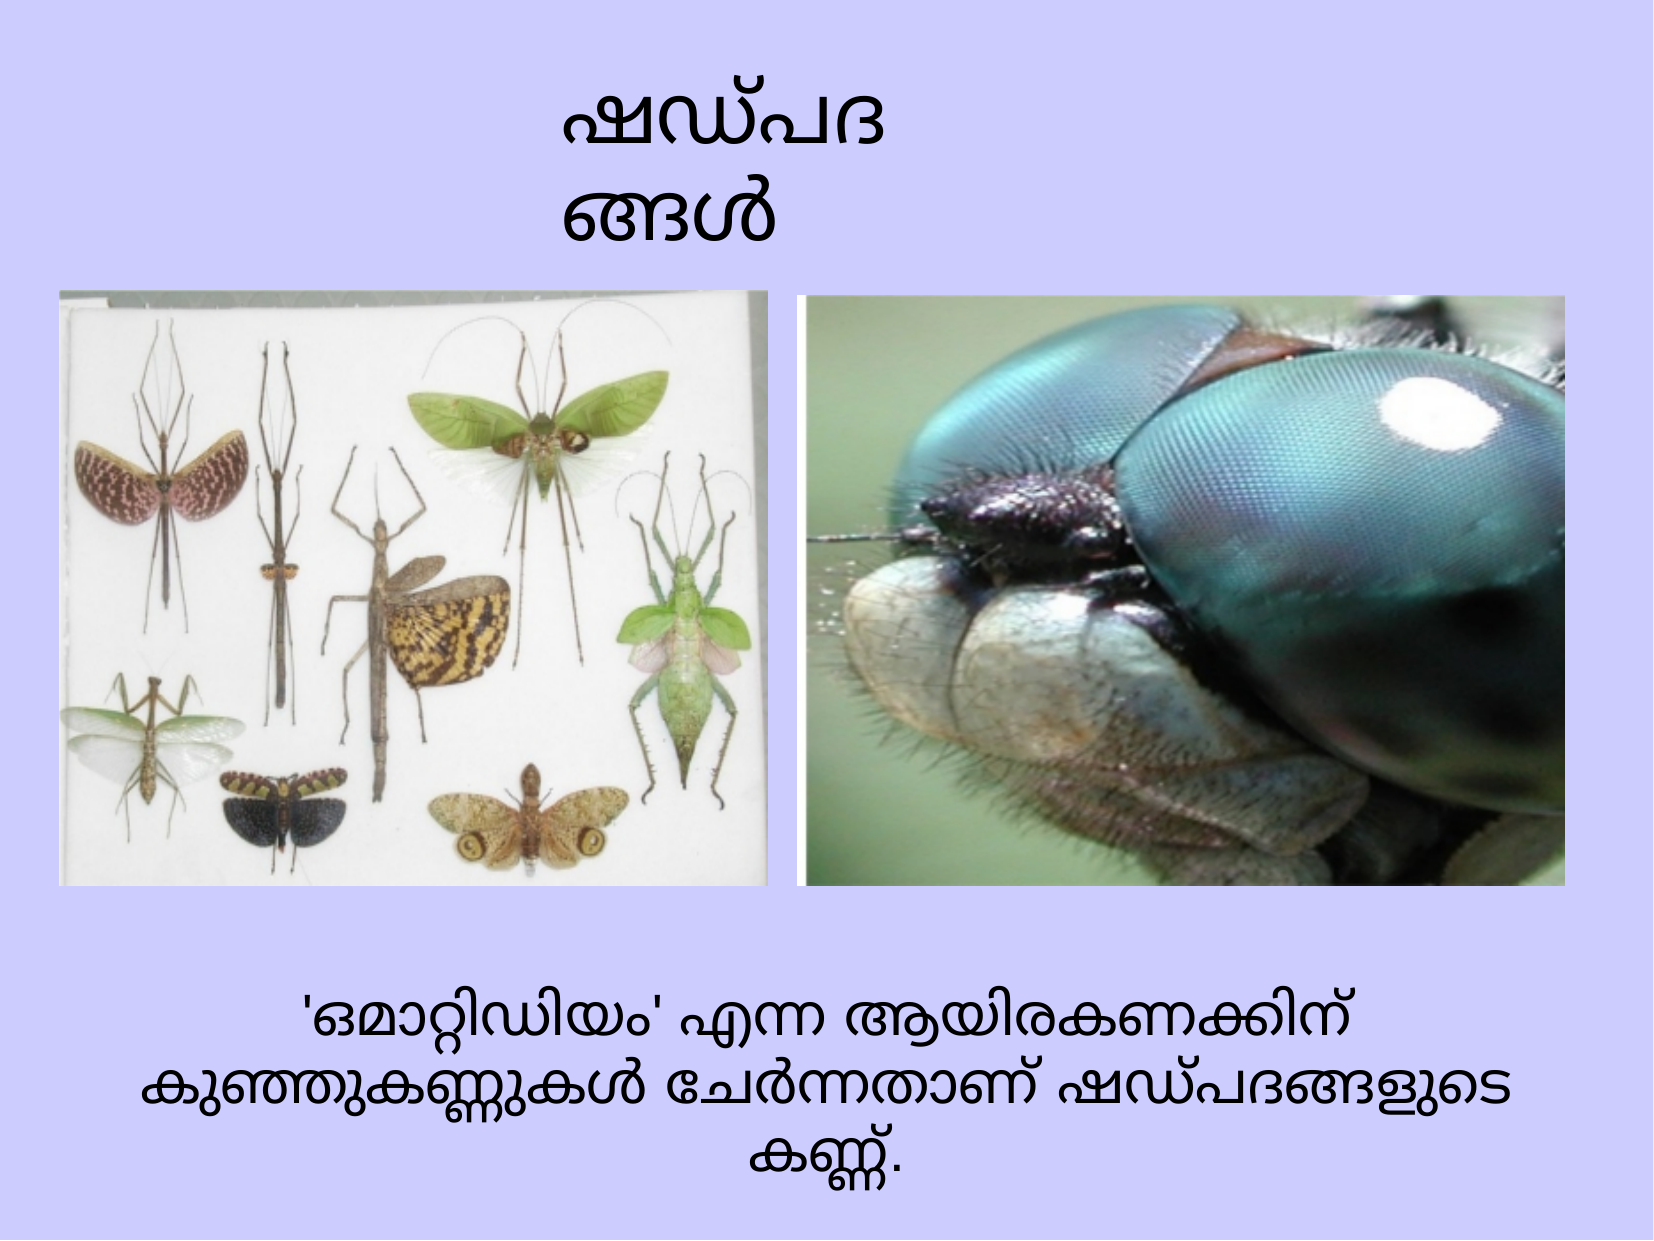

ഷഡ്പദങ്ങള്‍
'ഒമാറ്റിഡിയം' എന്ന ആയിരകണക്കിന് കുഞ്ഞുകണ്ണുകള്‍ ചേര്‍ന്നതാണ് ഷഡ്പദങ്ങളുടെ കണ്ണ്.